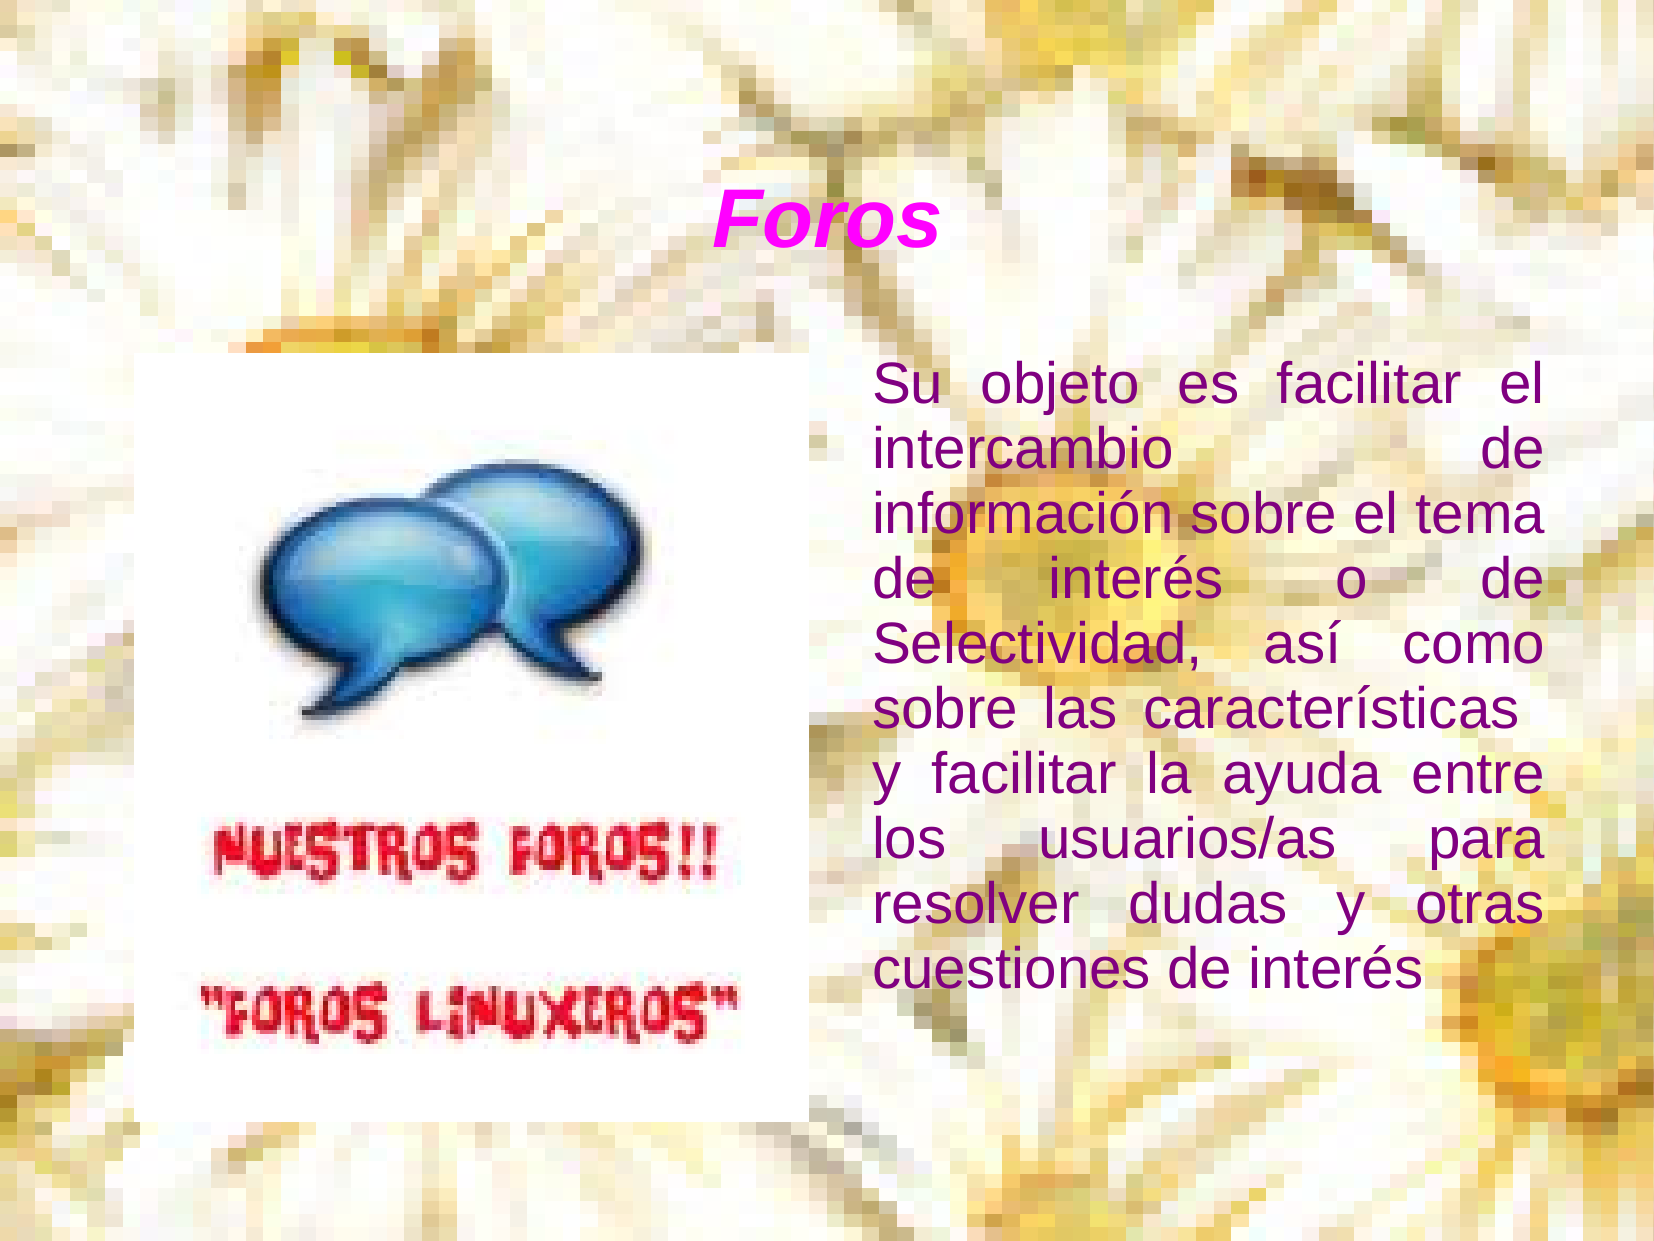

# Foros
Su objeto es facilitar el intercambio de información sobre el tema de interés o de Selectividad, así como sobre las características y facilitar la ayuda entre los usuarios/as para resolver dudas y otras cuestiones de interés